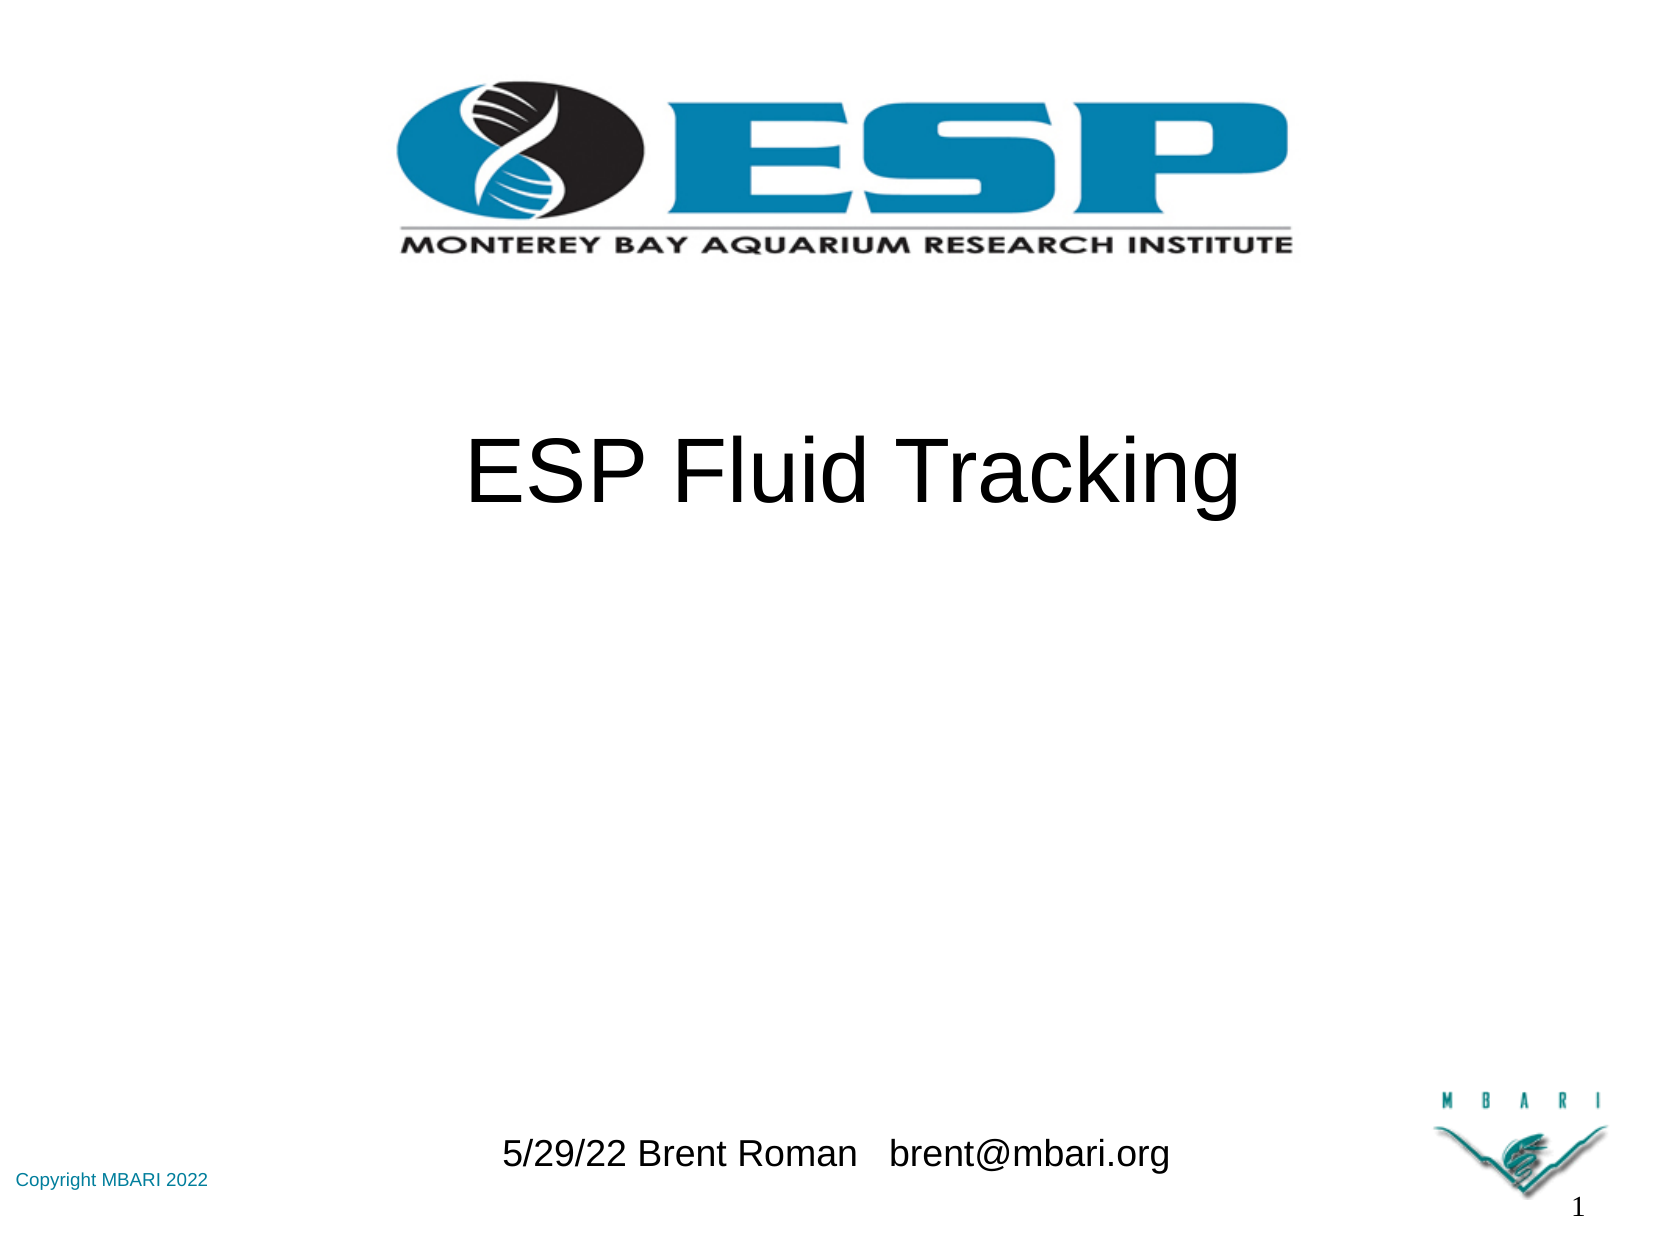

ESP Fluid Tracking
5/29/22 Brent Roman brent@mbari.org